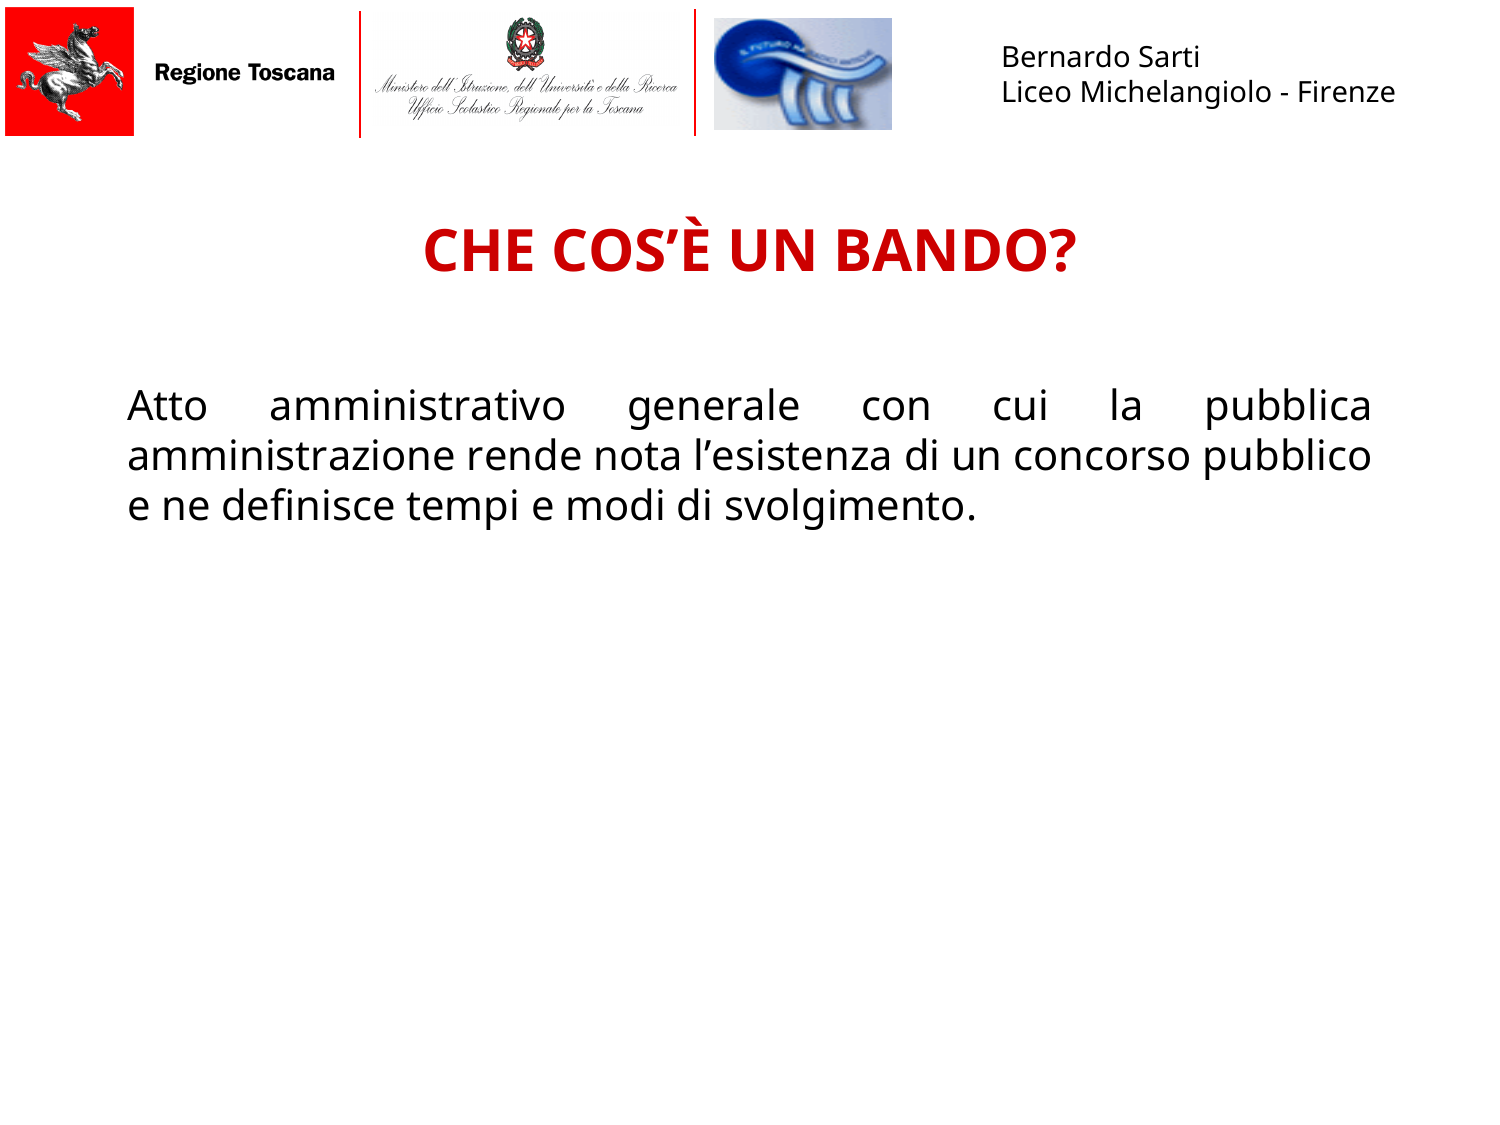

Logo scuola
Bernardo Sarti
Liceo Michelangiolo - Firenze
CHE COS’È UN BANDO?
Atto amministrativo generale con cui la pubblica amministrazione rende nota l’esistenza di un concorso pubblico e ne definisce tempi e modi di svolgimento.